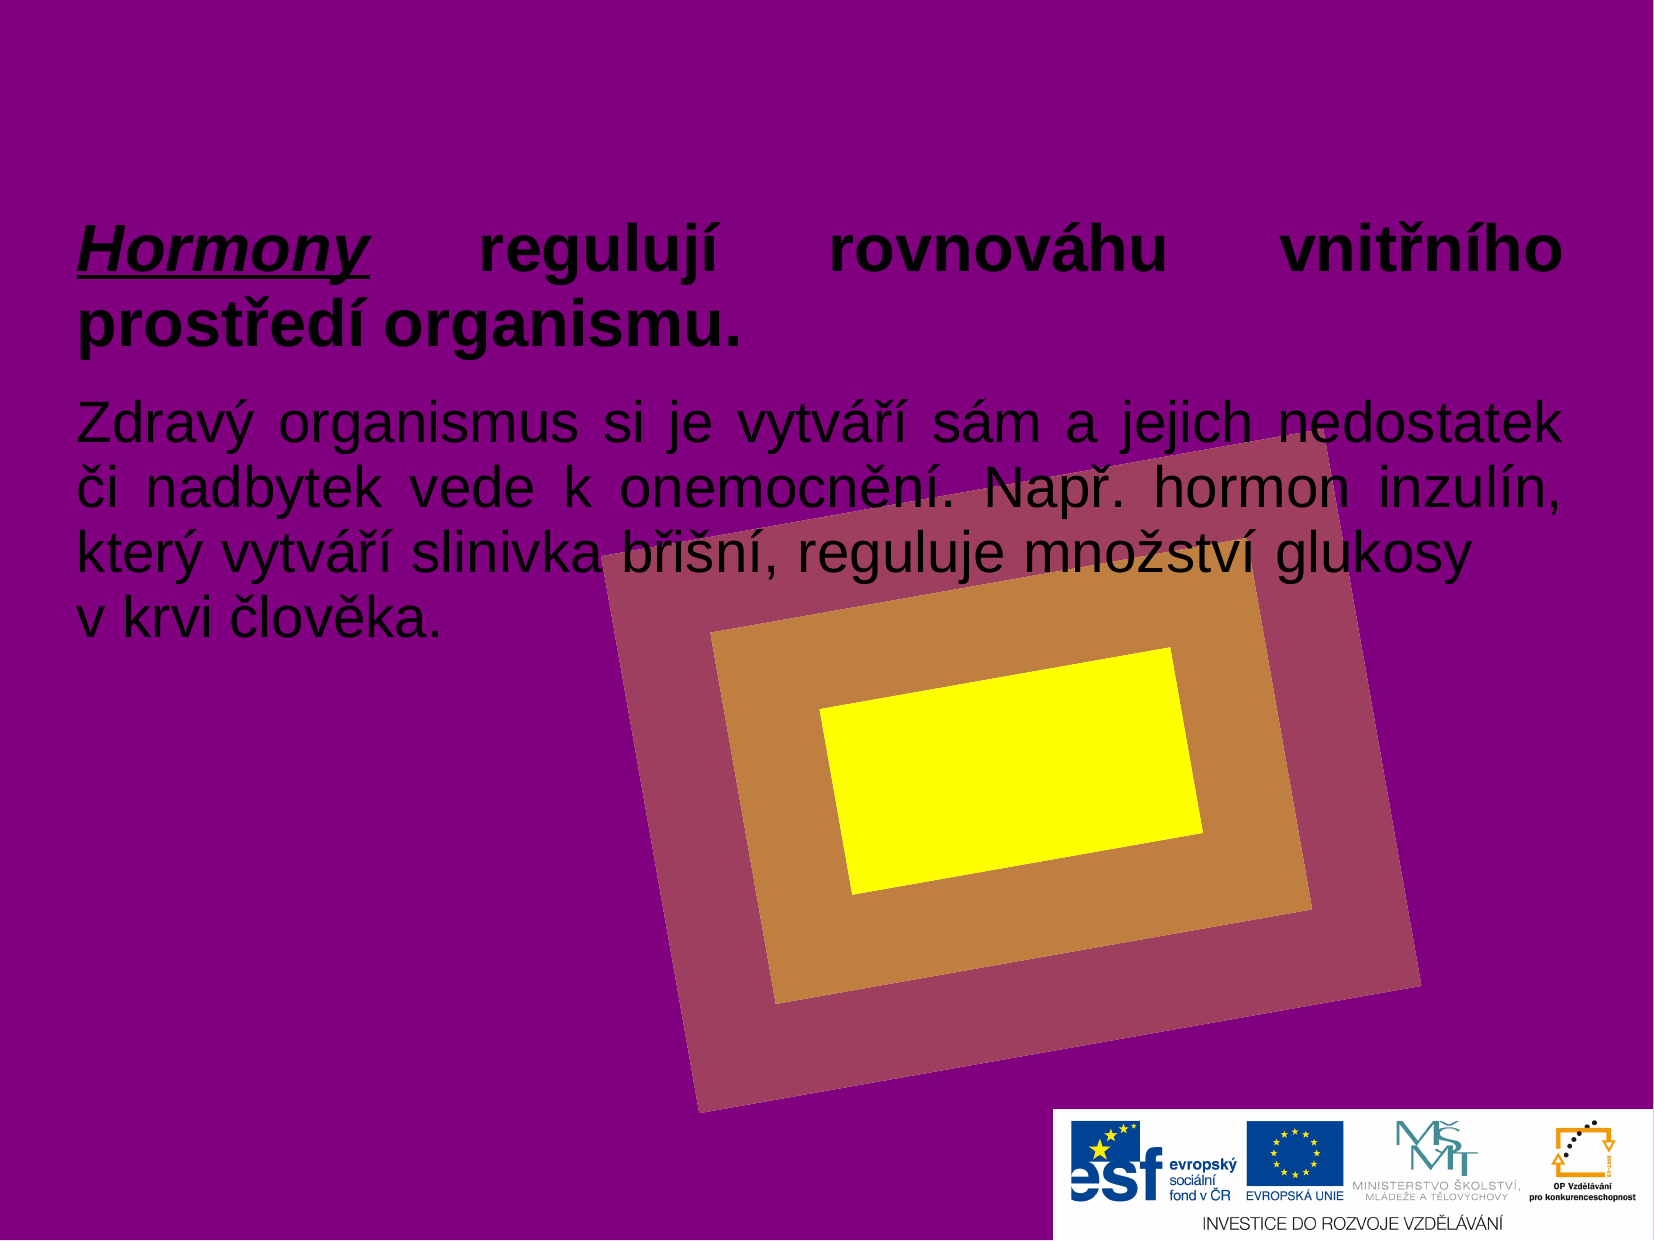

# Hormony regulují rovnováhu vnitřního prostředí organismu.
Zdravý organismus si je vytváří sám a jejich nedostatek či nadbytek vede k onemocnění. Např. hormon inzulín, který vytváří slinivka břišní, reguluje množství glukosy v krvi člověka.